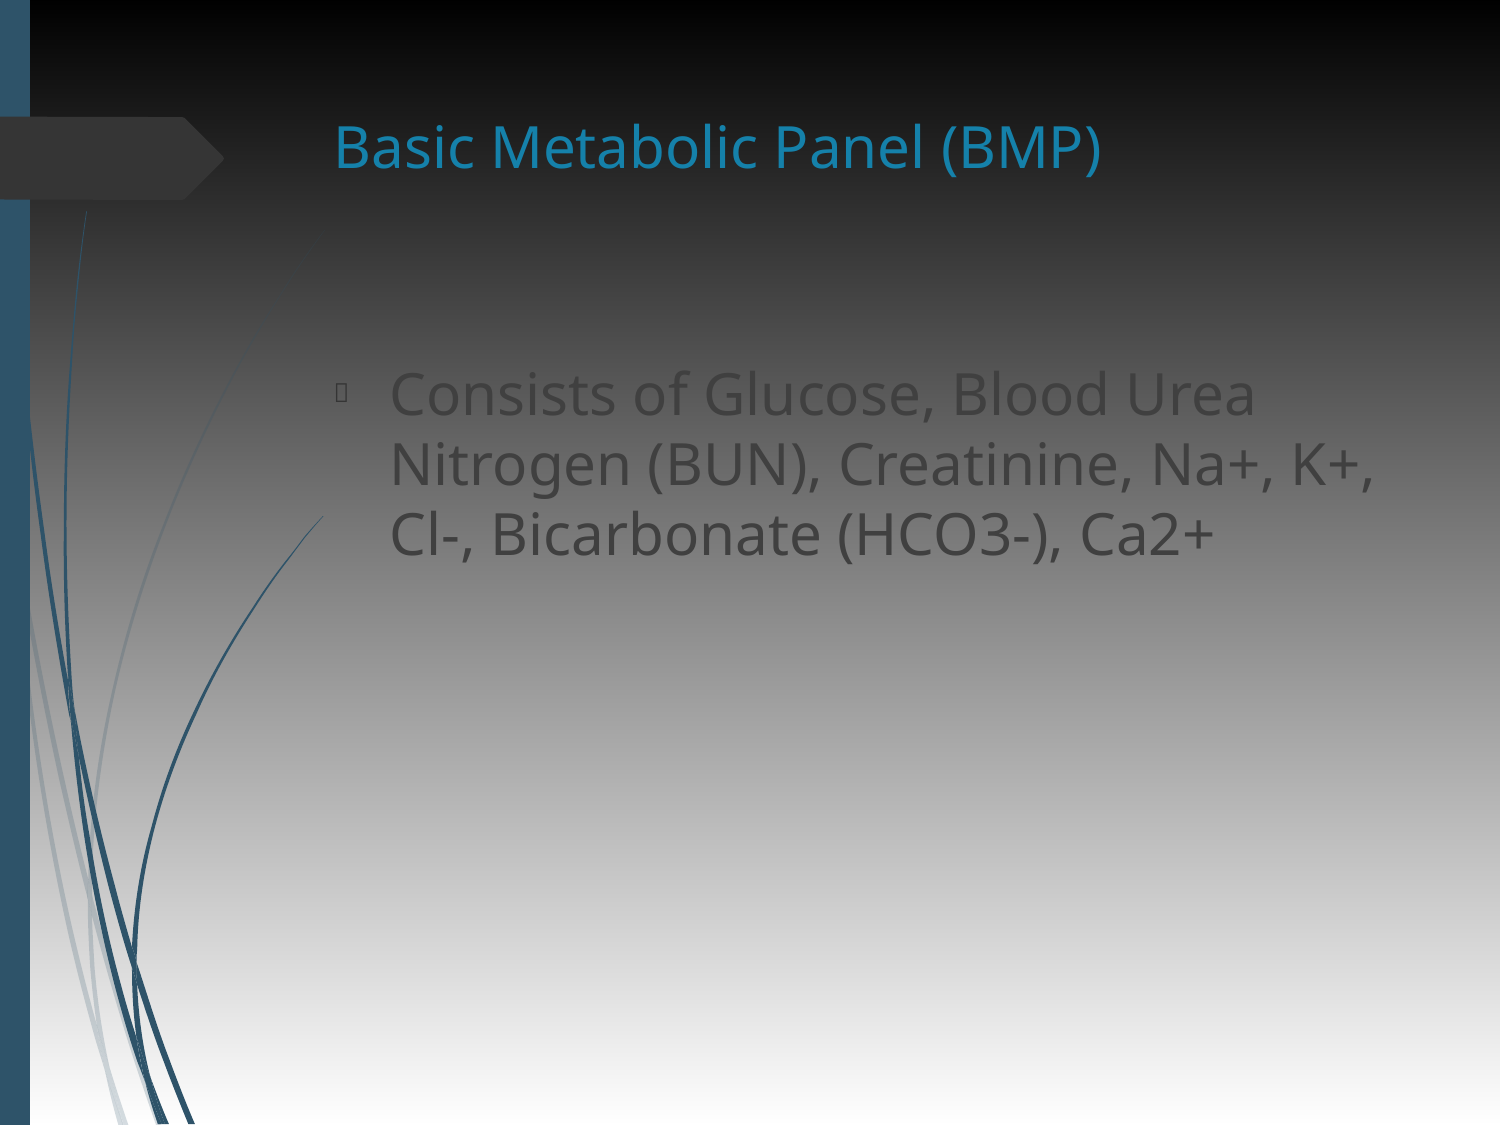

# Basic Metabolic Panel (BMP)
Consists of Glucose, Blood Urea Nitrogen (BUN), Creatinine, Na+, K+, Cl-, Bicarbonate (HCO3-), Ca2+